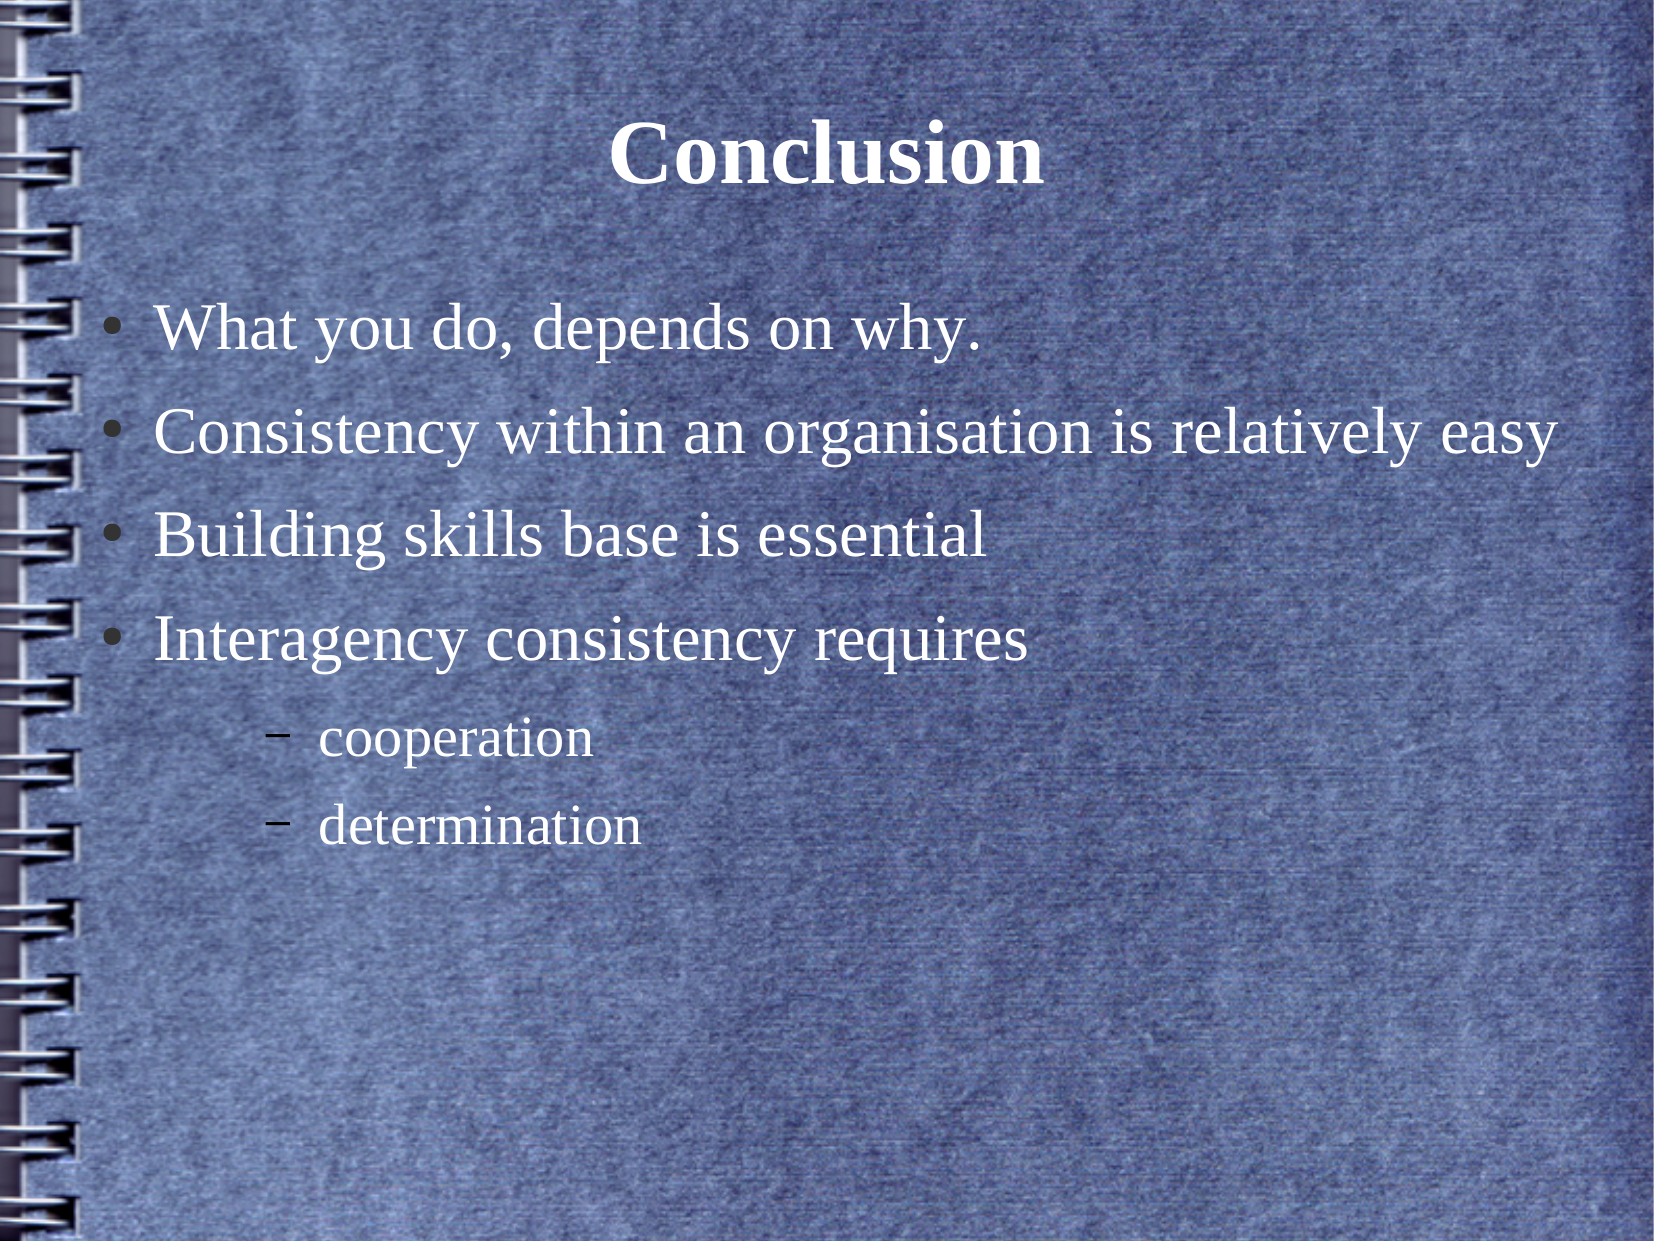

# Conclusion
What you do, depends on why.
Consistency within an organisation is relatively easy
Building skills base is essential
Interagency consistency requires
cooperation
determination